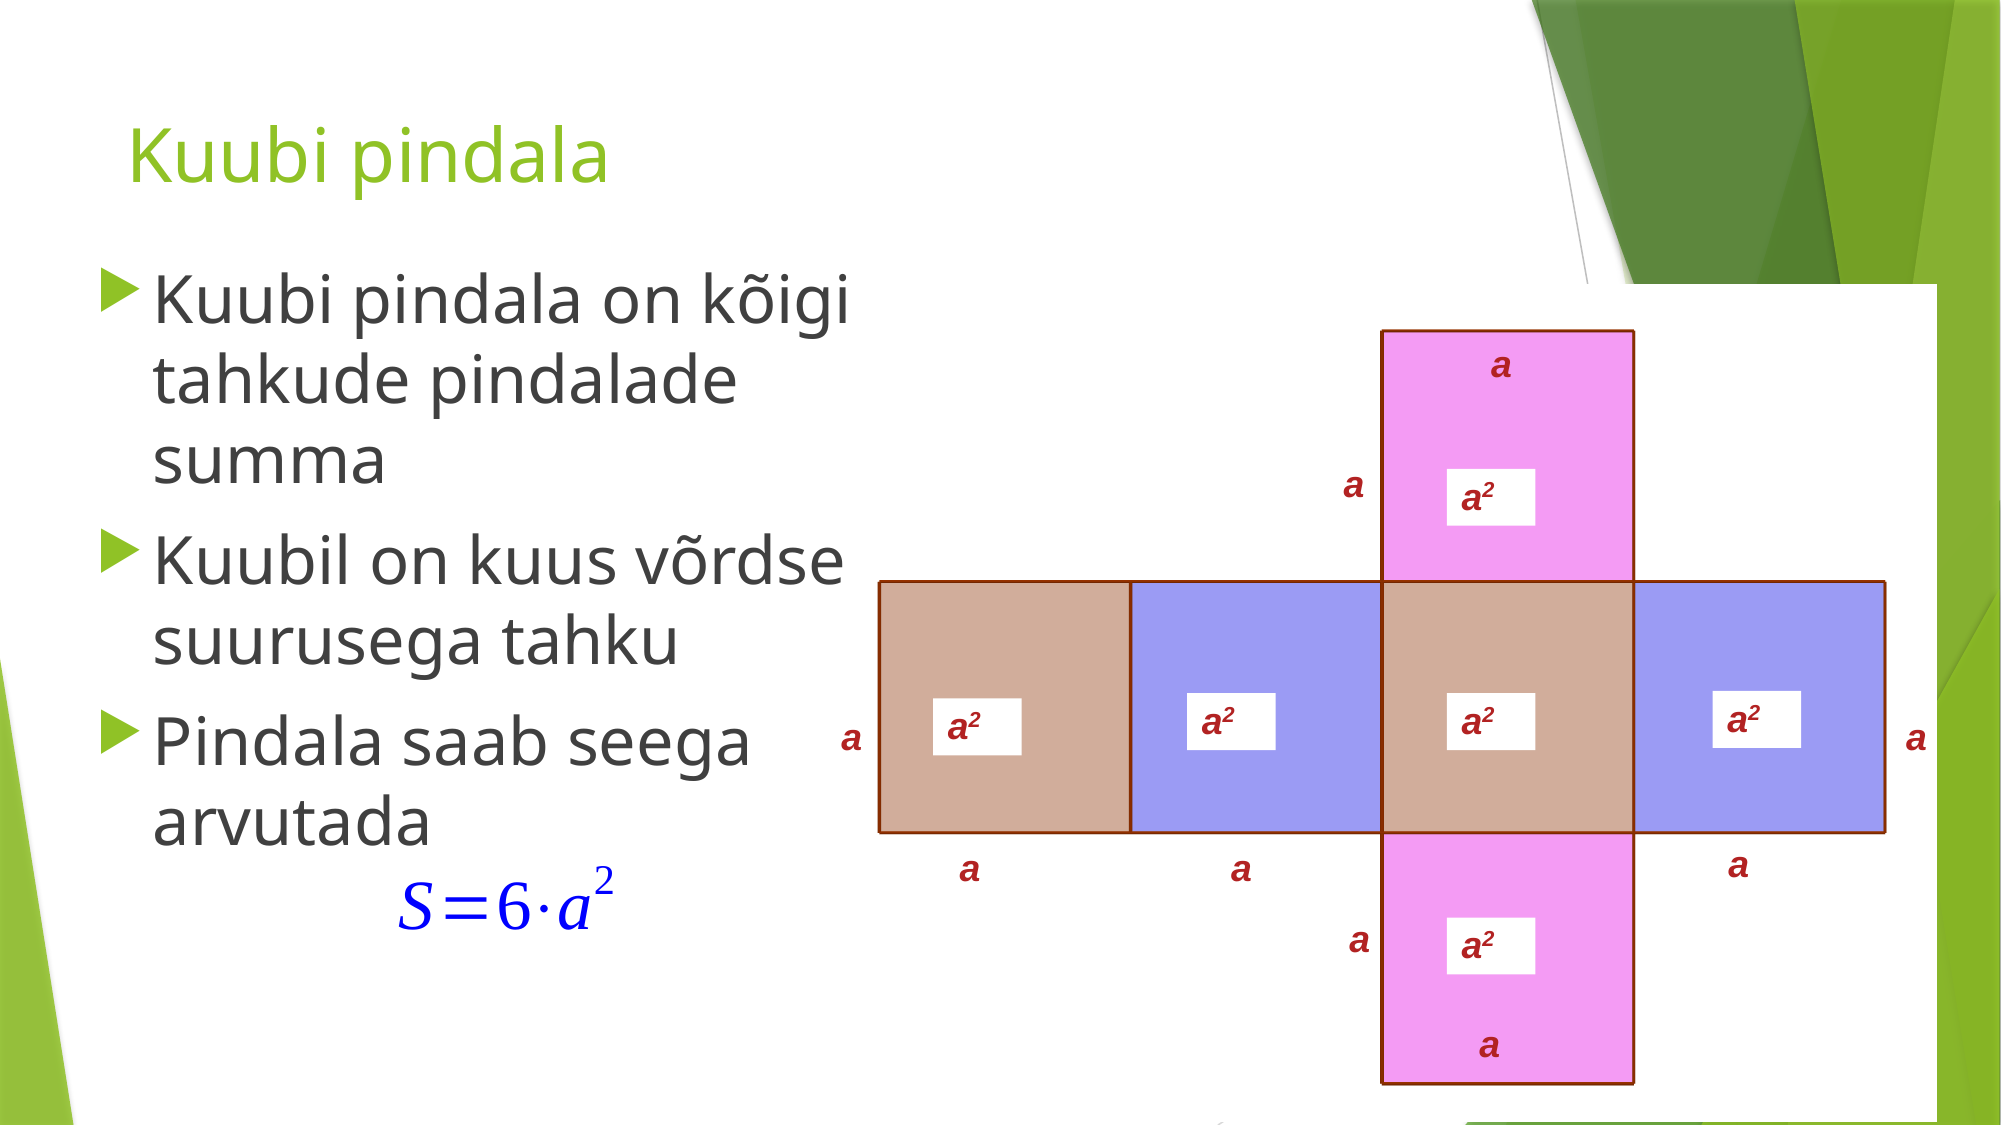

# Kuubi pindala
Kuubi pindala on kõigi tahkude pindalade summa
Kuubil on kuus võrdse suurusega tahku
Pindala saab seega arvutada
a
a
a2
a2
a2
a2
a2
a
a
a
a
a
a
a2
a